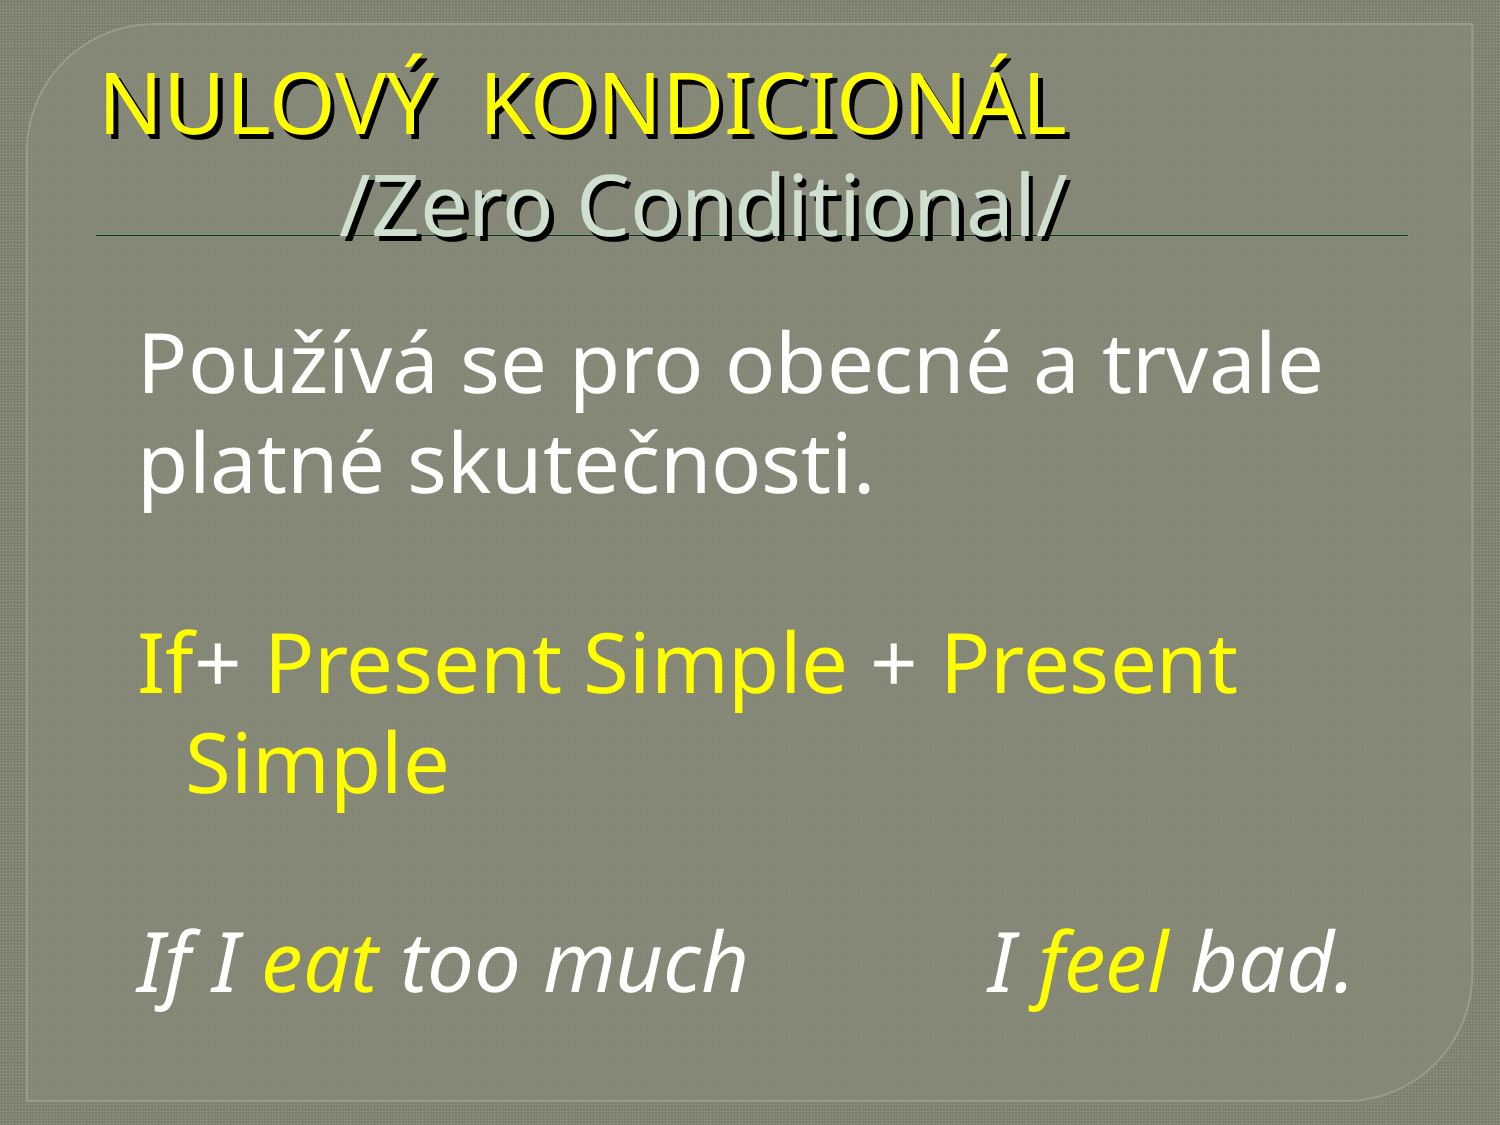

# NULOVÝ KONDICIONÁL /Zero Conditional/
Používá se pro obecné a trvale
platné skutečnosti.
If+ Present Simple + Present Simple
If I eat too much I feel bad.